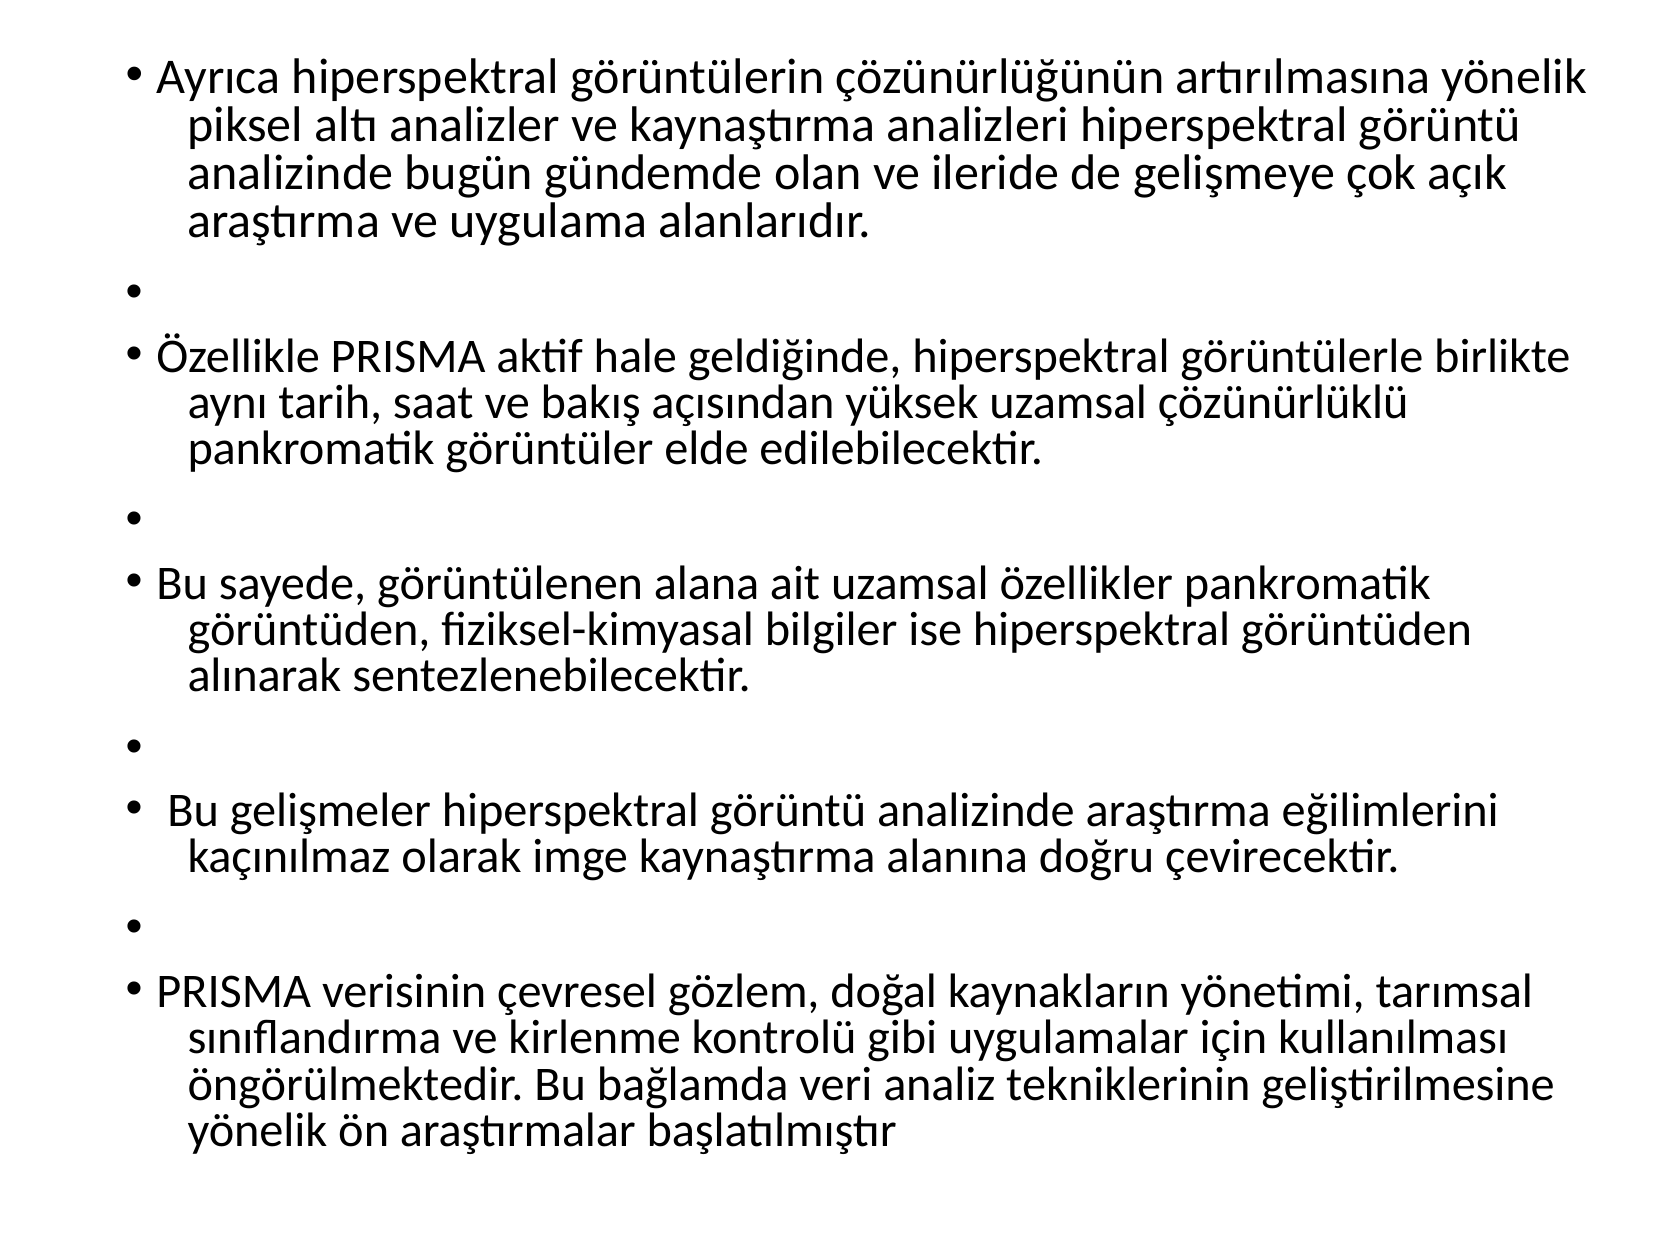

# Ayrıca hiperspektral görüntülerin çözünürlüğünün artırılmasına yönelik piksel altı analizler ve kaynaştırma analizleri hiperspektral görüntü analizinde bugün gündemde olan ve ileride de gelişmeye çok açık araştırma ve uygulama alanlarıdır.
Özellikle PRISMA aktif hale geldiğinde, hiperspektral görüntülerle birlikte aynı tarih, saat ve bakış açısından yüksek uzamsal çözünürlüklü pankromatik görüntüler elde edilebilecektir.
Bu sayede, görüntülenen alana ait uzamsal özellikler pankromatik görüntüden, fiziksel-kimyasal bilgiler ise hiperspektral görüntüden alınarak sentezlenebilecektir.
 Bu gelişmeler hiperspektral görüntü analizinde araştırma eğilimlerini kaçınılmaz olarak imge kaynaştırma alanına doğru çevirecektir.
PRISMA verisinin çevresel gözlem, doğal kaynakların yönetimi, tarımsal sınıflandırma ve kirlenme kontrolü gibi uygulamalar için kullanılması öngörülmektedir. Bu bağlamda veri analiz tekniklerinin geliştirilmesine yönelik ön araştırmalar başlatılmıştır